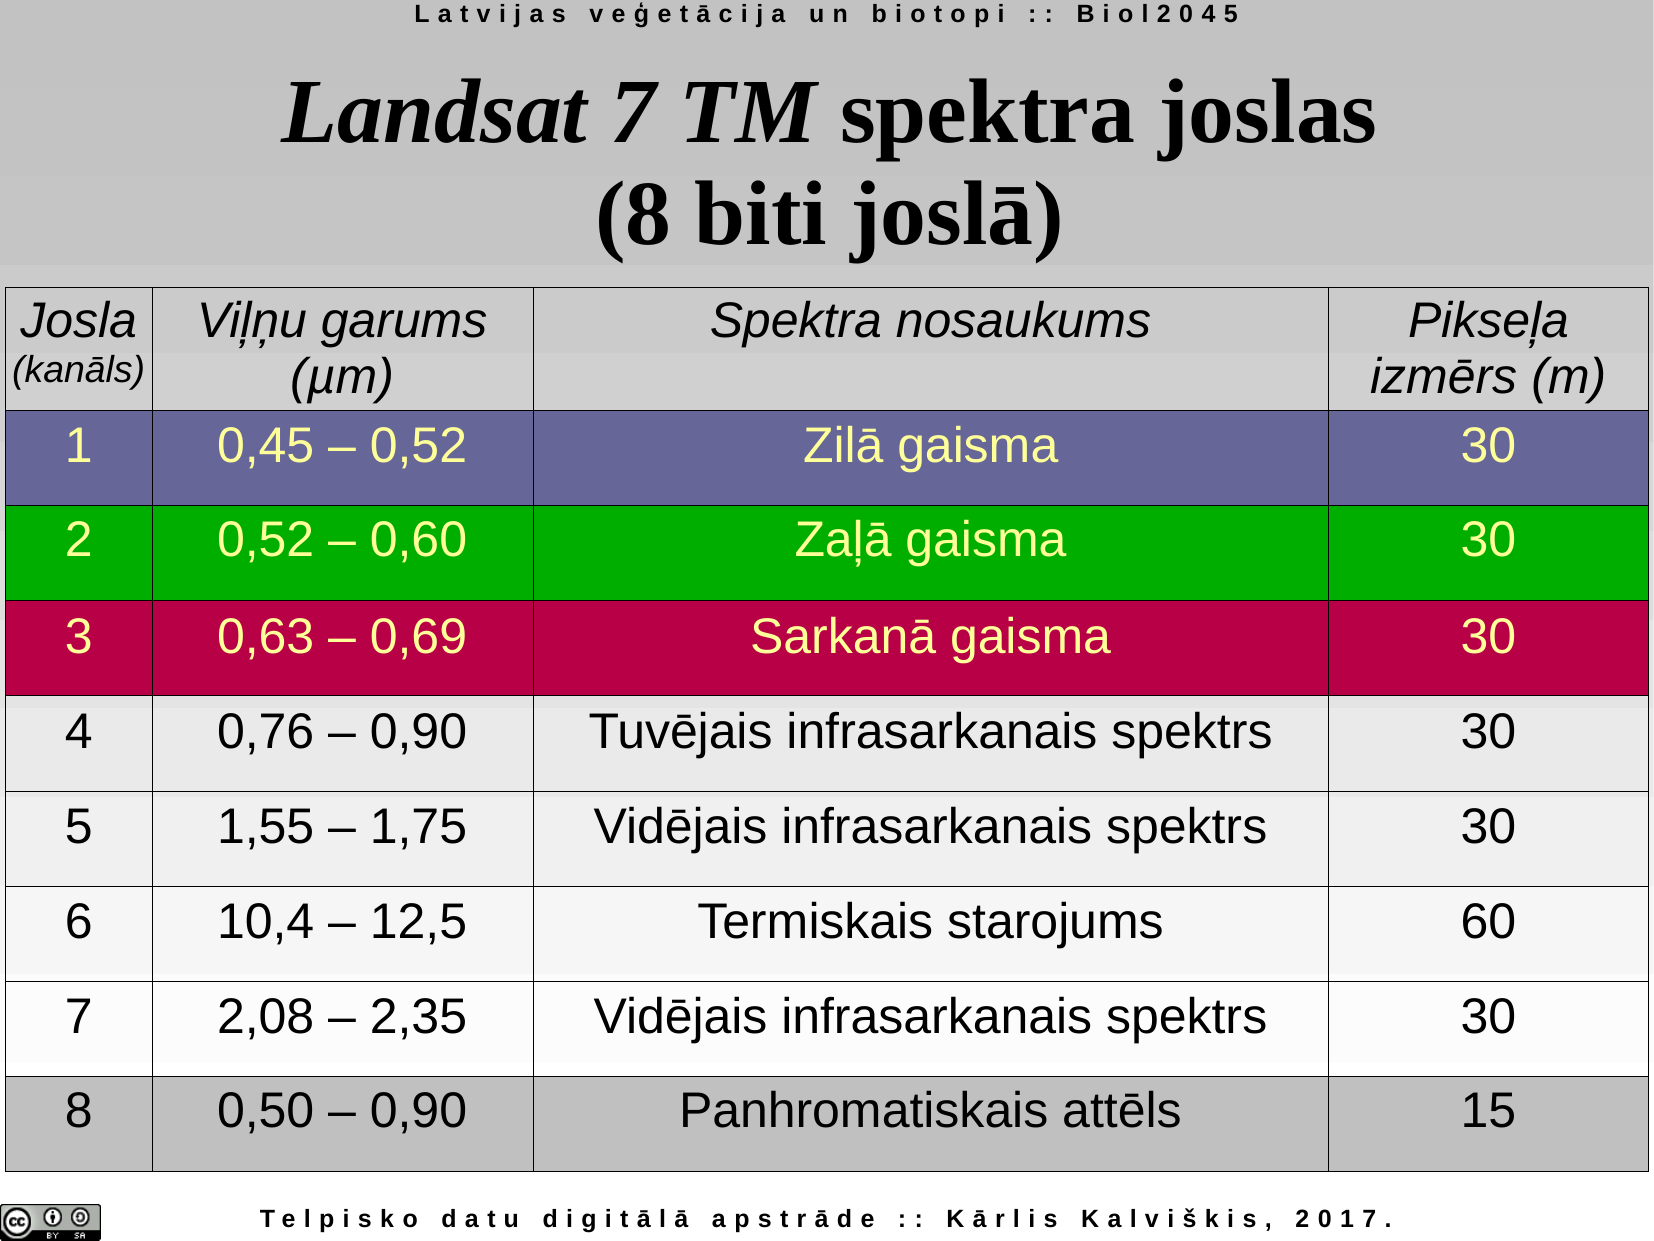

# Landsat 7 TM spektra joslas (8 biti joslā)
| Josla (kanāls) | Viļņu garums (µm) | Spektra nosaukums | Pikseļa izmērs (m) |
| --- | --- | --- | --- |
| 1 | 0,45 – 0,52 | Zilā gaisma | 30 |
| 2 | 0,52 – 0,60 | Zaļā gaisma | 30 |
| 3 | 0,63 – 0,69 | Sarkanā gaisma | 30 |
| 4 | 0,76 – 0,90 | Tuvējais infrasarkanais spektrs | 30 |
| 5 | 1,55 – 1,75 | Vidējais infrasarkanais spektrs | 30 |
| 6 | 10,4 – 12,5 | Termiskais starojums | 60 |
| 7 | 2,08 – 2,35 | Vidējais infrasarkanais spektrs | 30 |
| 8 | 0,50 – 0,90 | Panhromatiskais attēls | 15 |